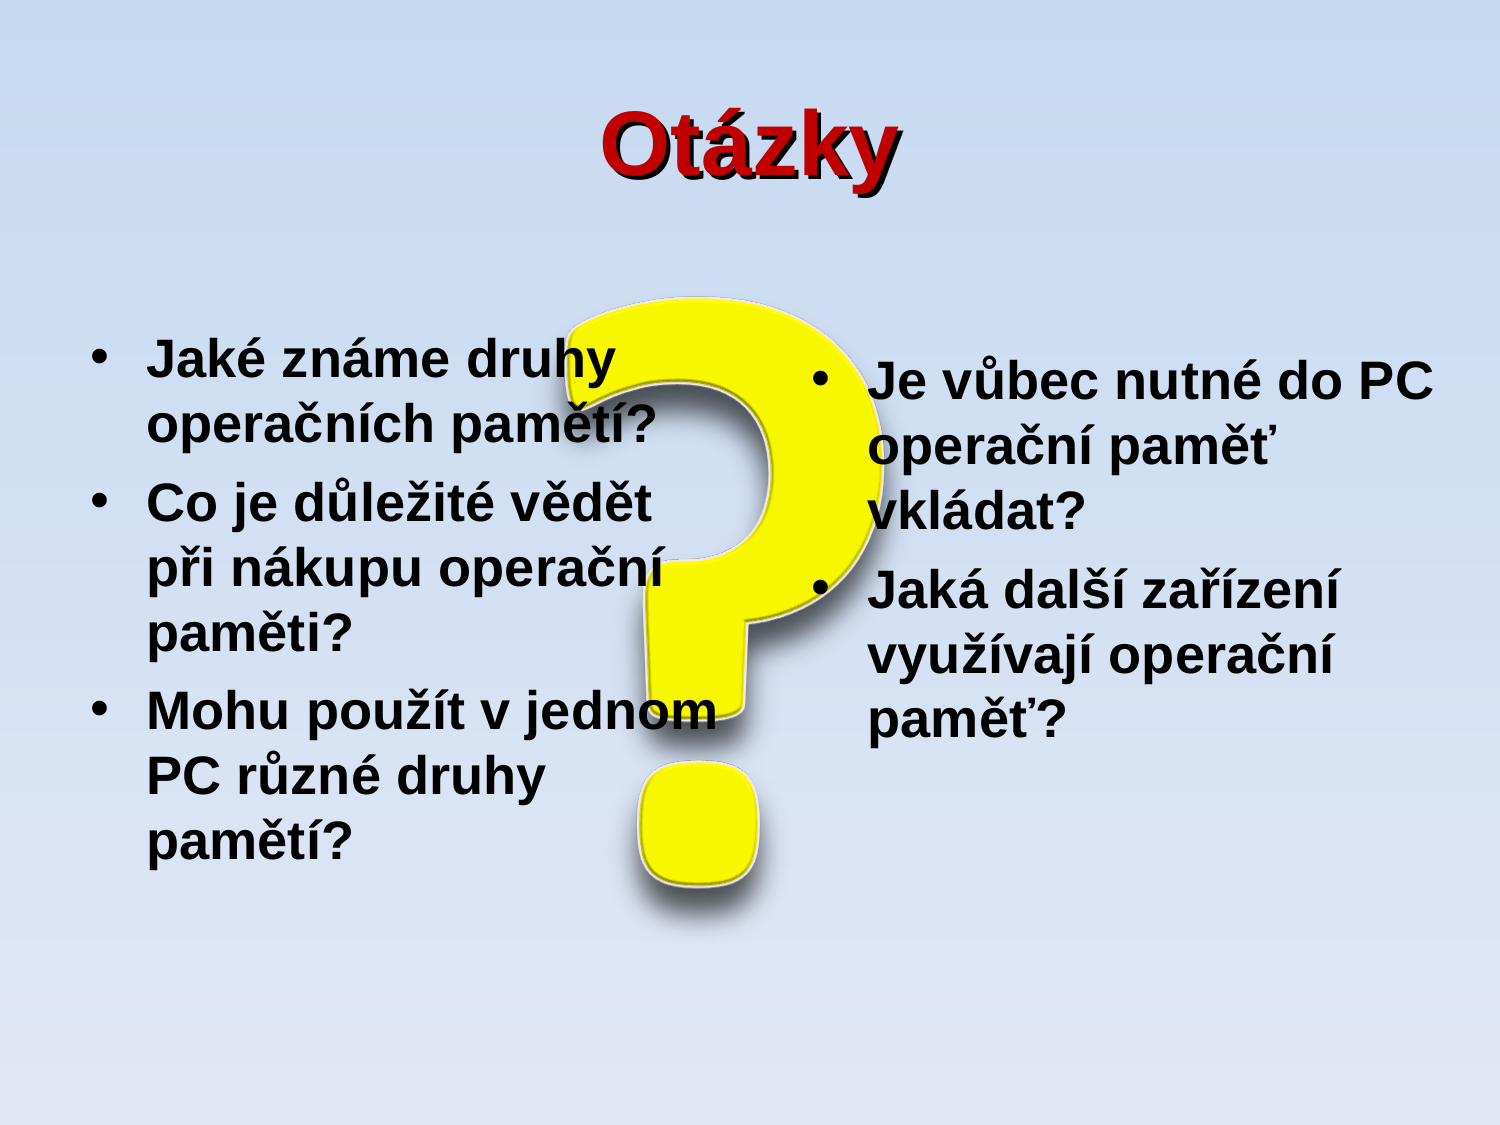

# Otázky
Jaké známe druhy operačních pamětí?
Co je důležité vědět při nákupu operační paměti?
Mohu použít v jednom PC různé druhy pamětí?
Je vůbec nutné do PC operační paměť vkládat?
Jaká další zařízení využívají operační paměť?